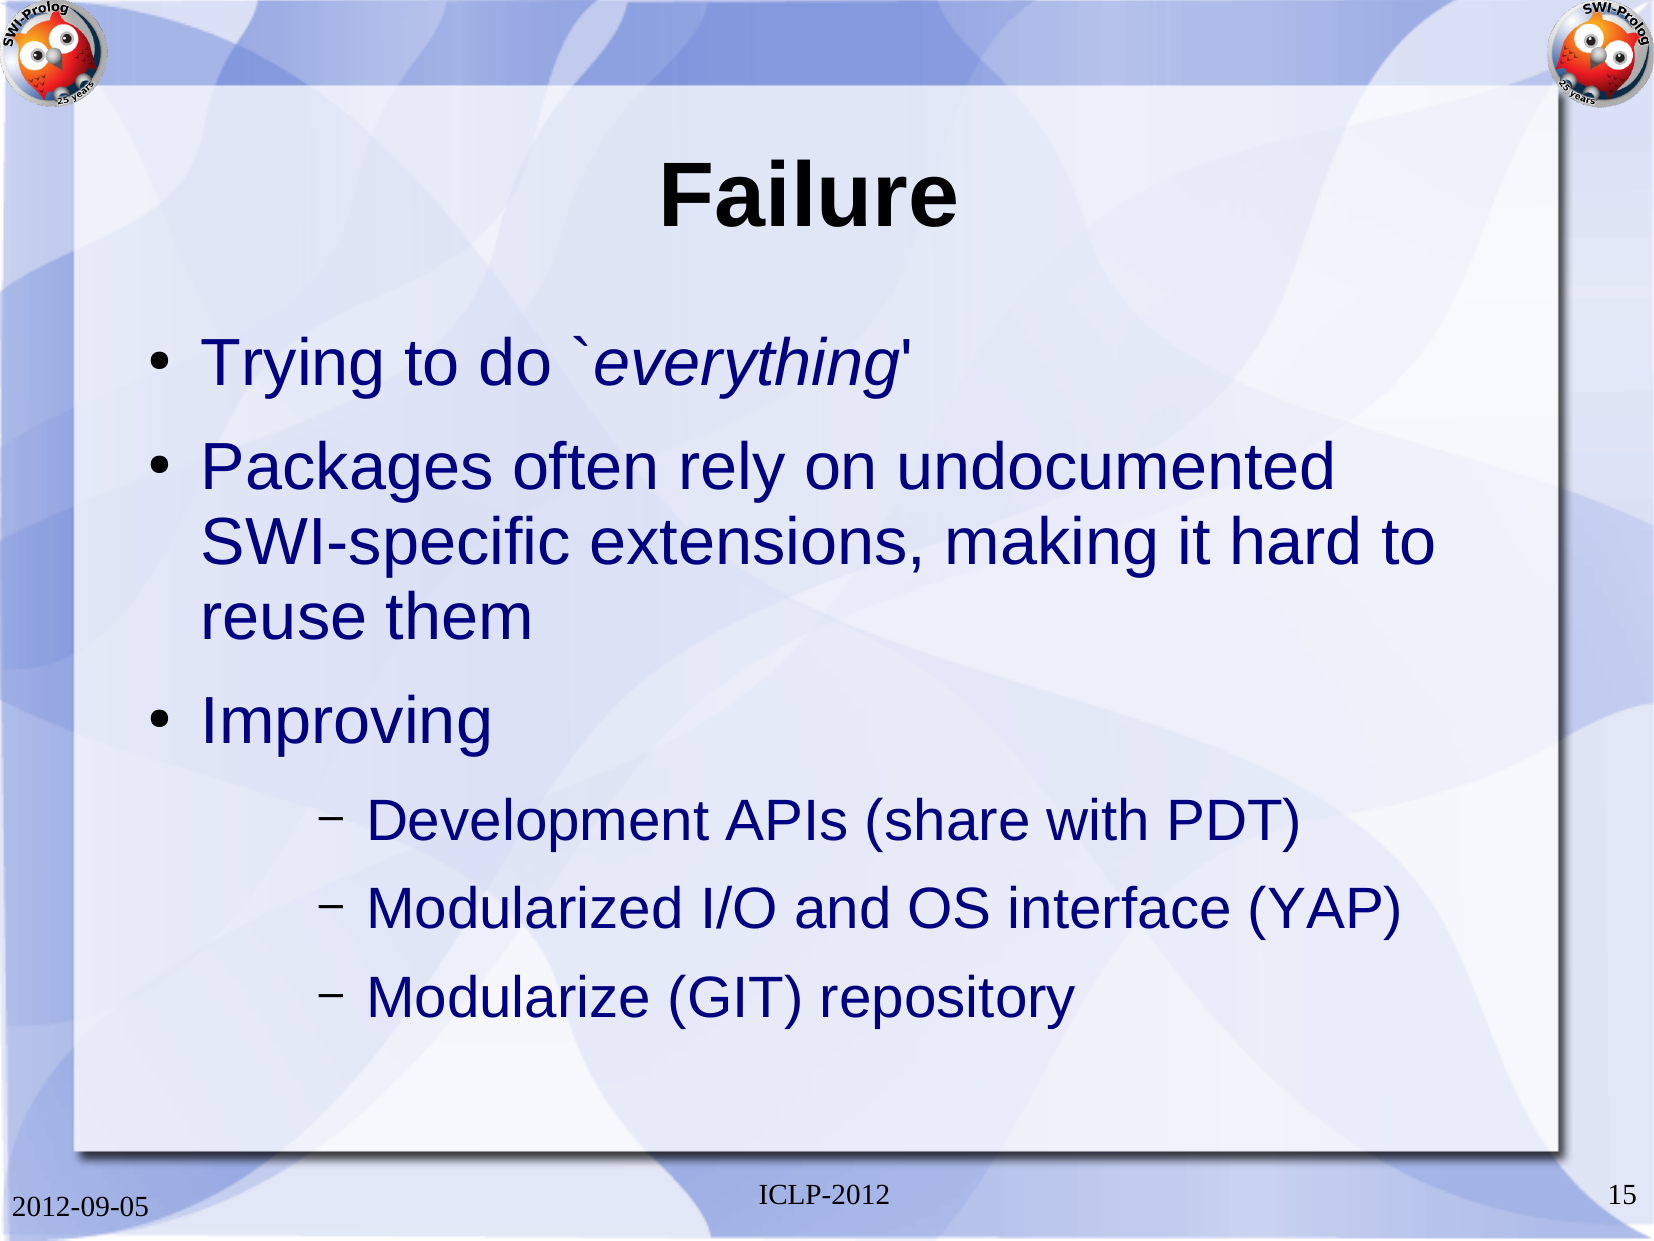

# Failure
Trying to do `everything'
Packages often rely on undocumented SWI-specific extensions, making it hard to reuse them
Improving
Development APIs (share with PDT)
Modularized I/O and OS interface (YAP)
Modularize (GIT) repository
ICLP-2012
15
2012-09-05